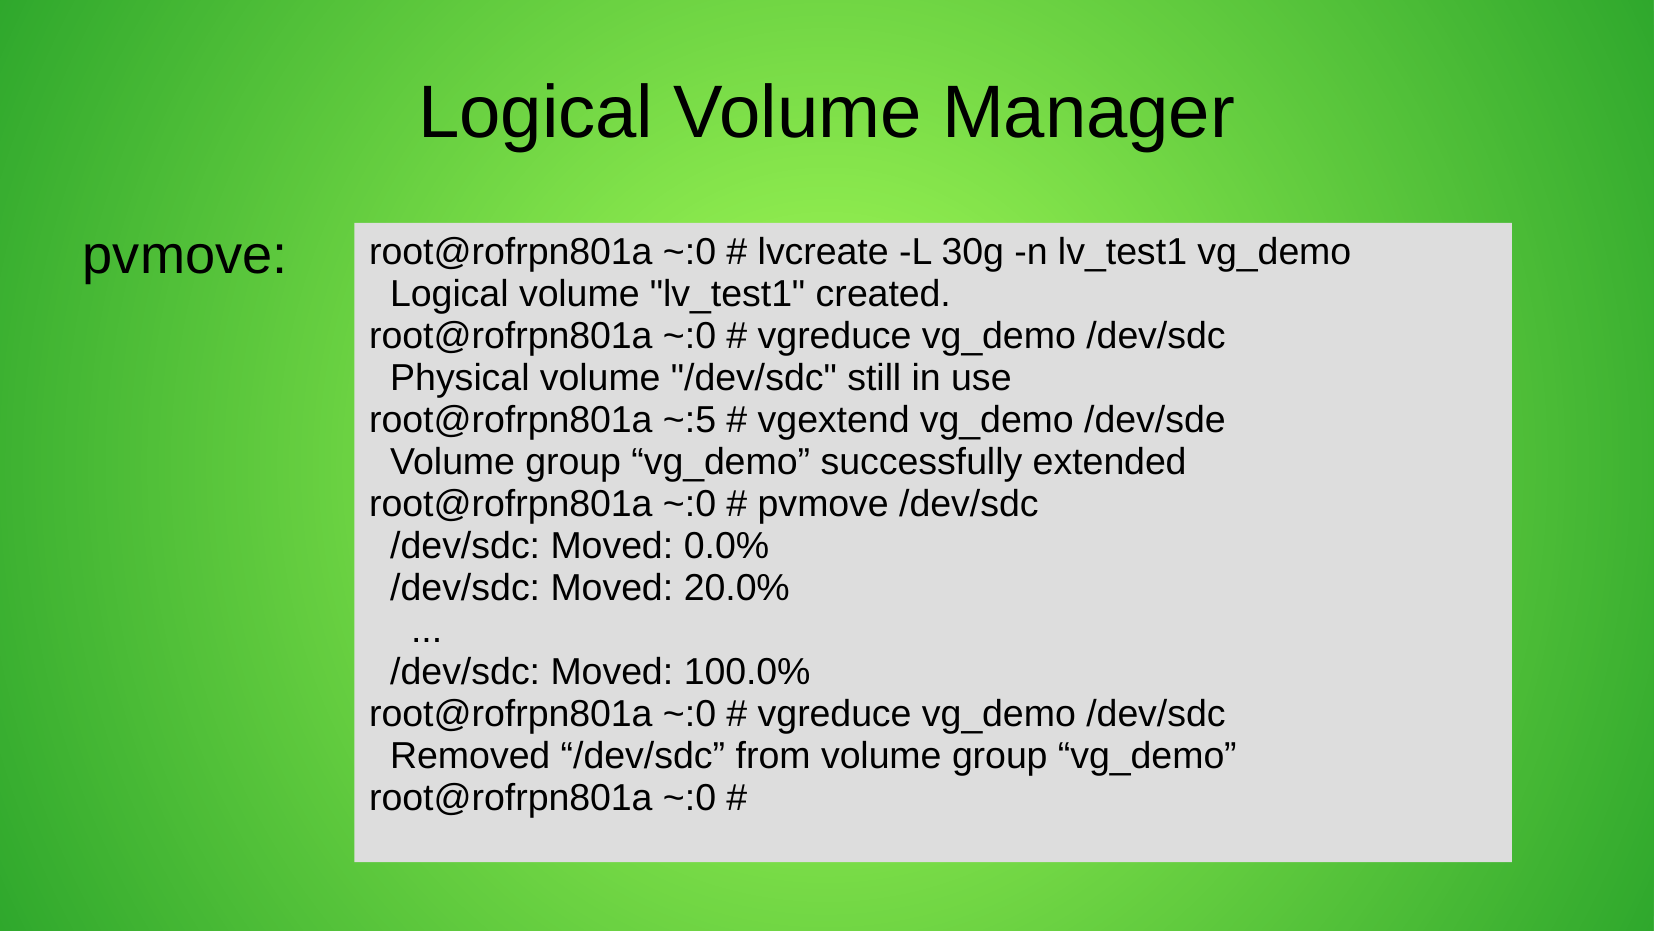

# Logical Volume Manager
root@rofrpn801a ~:0 # lvcreate -L 30g -n lv_test1 vg_demo
 Logical volume "lv_test1" created.
root@rofrpn801a ~:0 # vgreduce vg_demo /dev/sdc
 Physical volume "/dev/sdc" still in use
root@rofrpn801a ~:5 # vgextend vg_demo /dev/sde
 Volume group “vg_demo” successfully extended
root@rofrpn801a ~:0 # pvmove /dev/sdc
 /dev/sdc: Moved: 0.0%
 /dev/sdc: Moved: 20.0%
 ...
 /dev/sdc: Moved: 100.0%
root@rofrpn801a ~:0 # vgreduce vg_demo /dev/sdc
 Removed “/dev/sdc” from volume group “vg_demo”
root@rofrpn801a ~:0 #
pvmove: